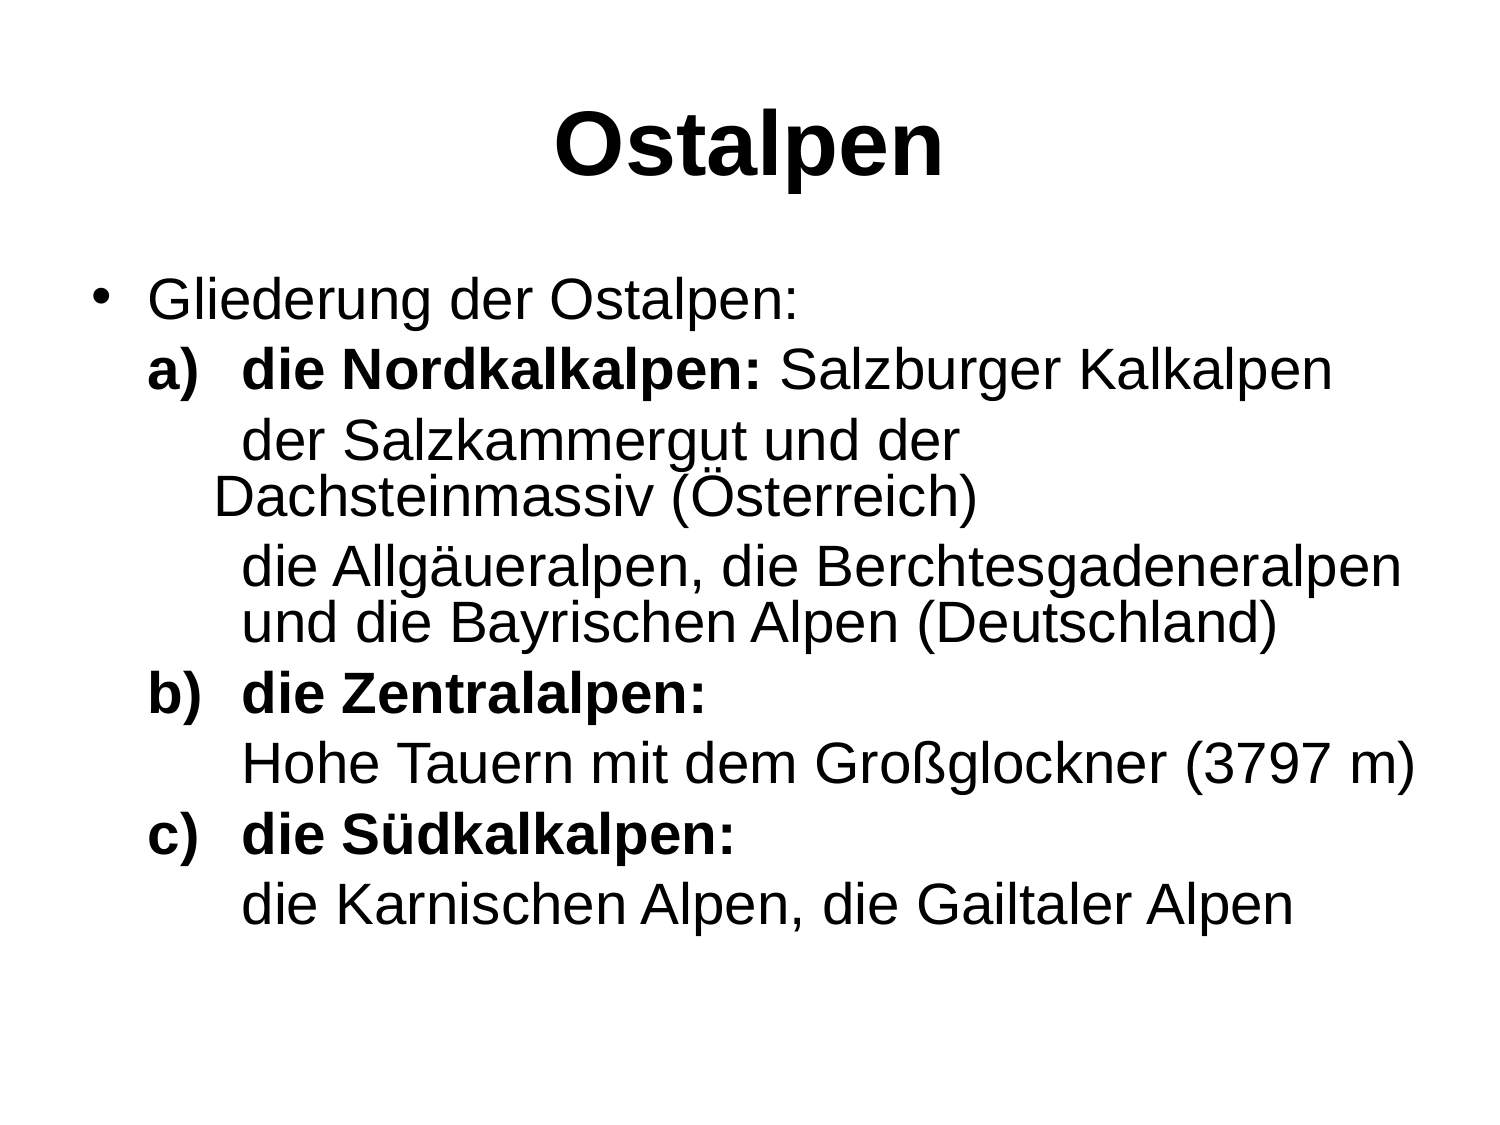

# Ostalpen
Gliederung der Ostalpen:
	a)	die Nordkalkalpen: Salzburger Kalkalpen
		der Salzkammergut und der 	Dachsteinmassiv (Österreich)
		die Allgäueralpen, die Berchtesgadeneralpen
	und die Bayrischen Alpen (Deutschland)
	b)	die Zentralalpen:
		Hohe Tauern mit dem Großglockner (3797 m)
	c)	die Südkalkalpen:
		die Karnischen Alpen, die Gailtaler Alpen